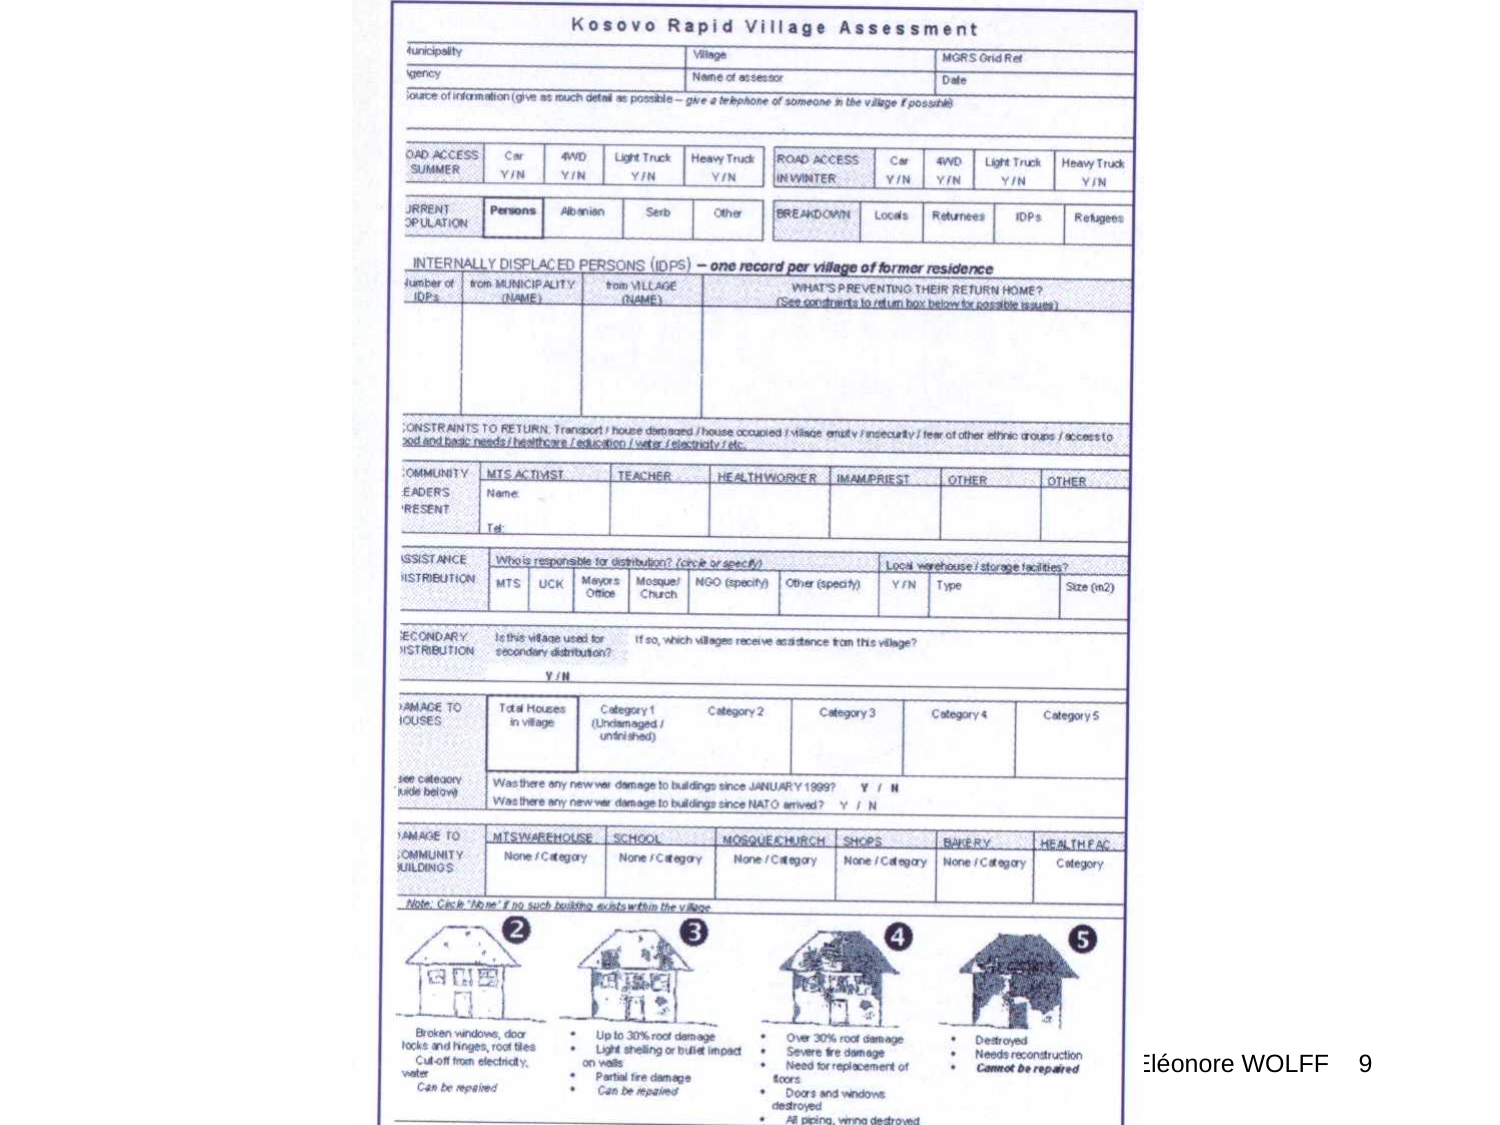

GEOG-F-302 - Système d'Information Géographique - Eléonore WOLFF